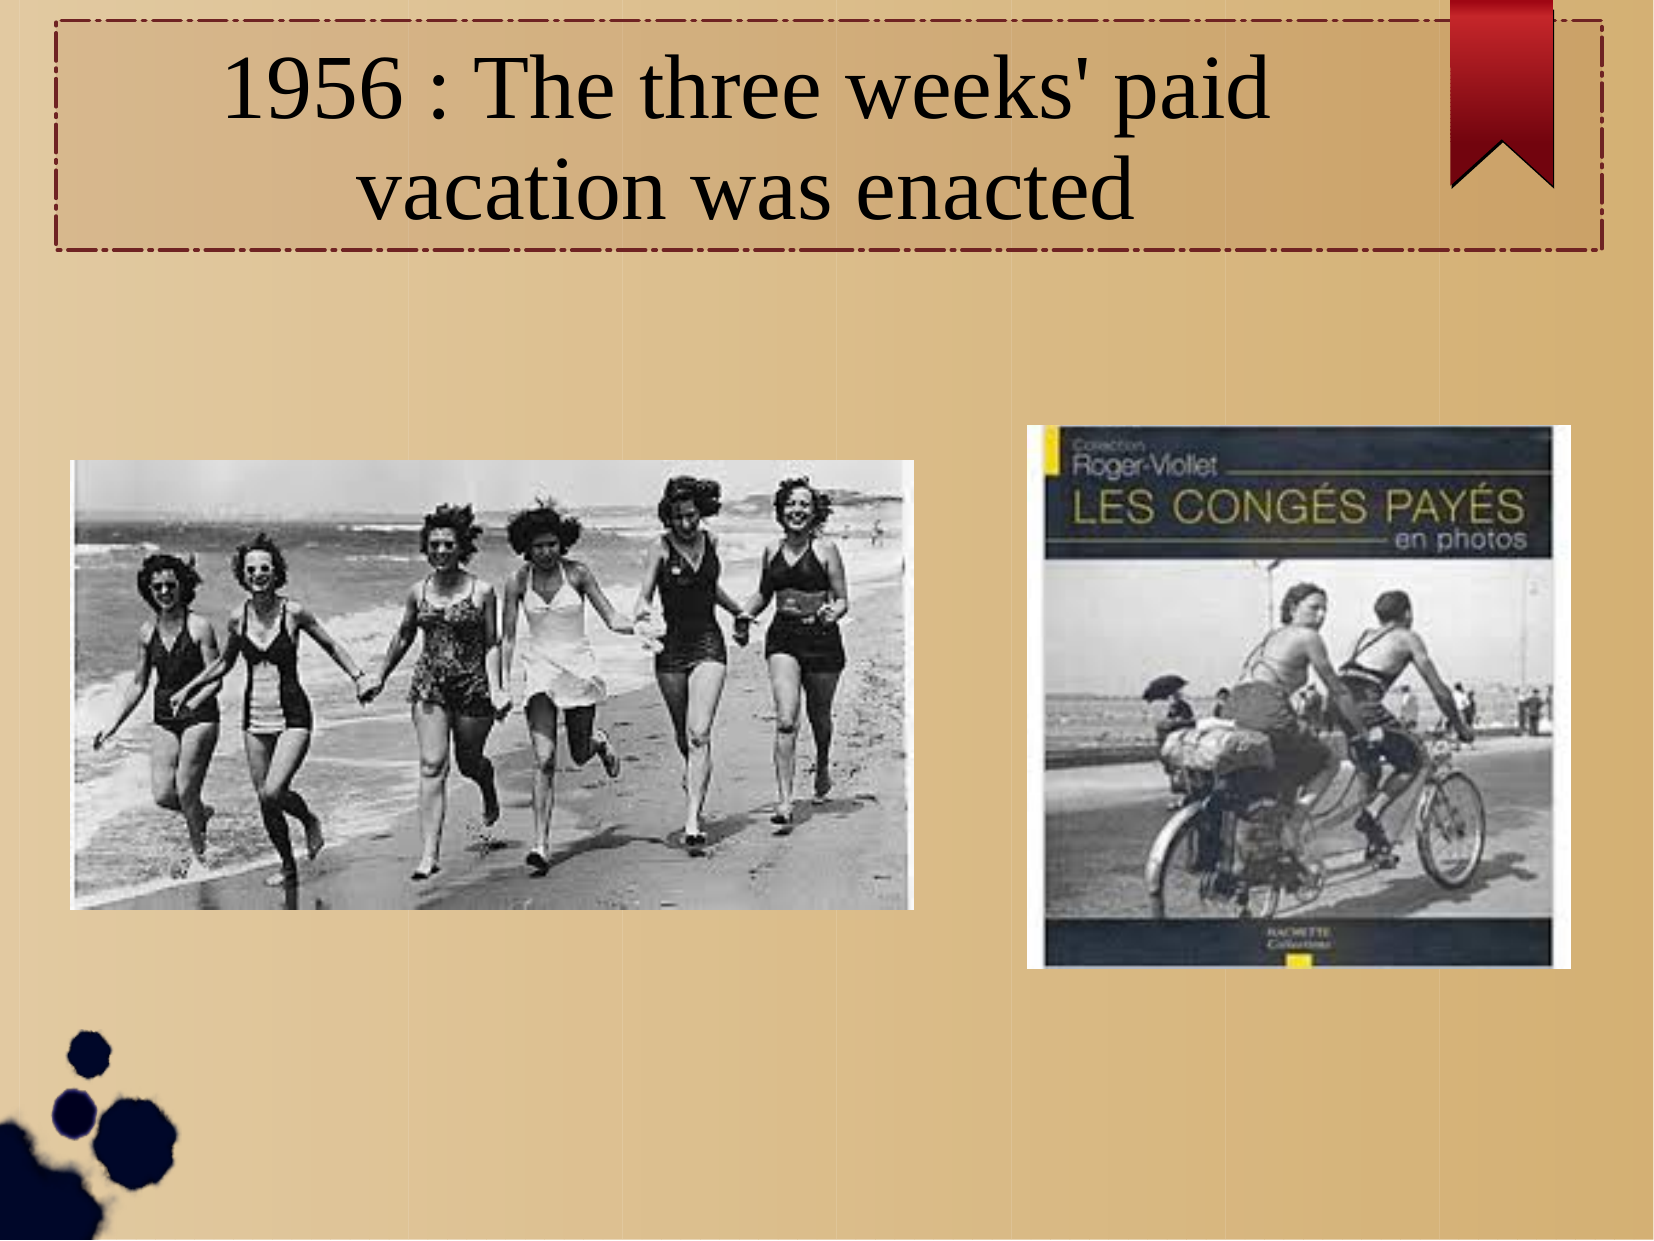

# 1956 : The three weeks' paid vacation was enacted